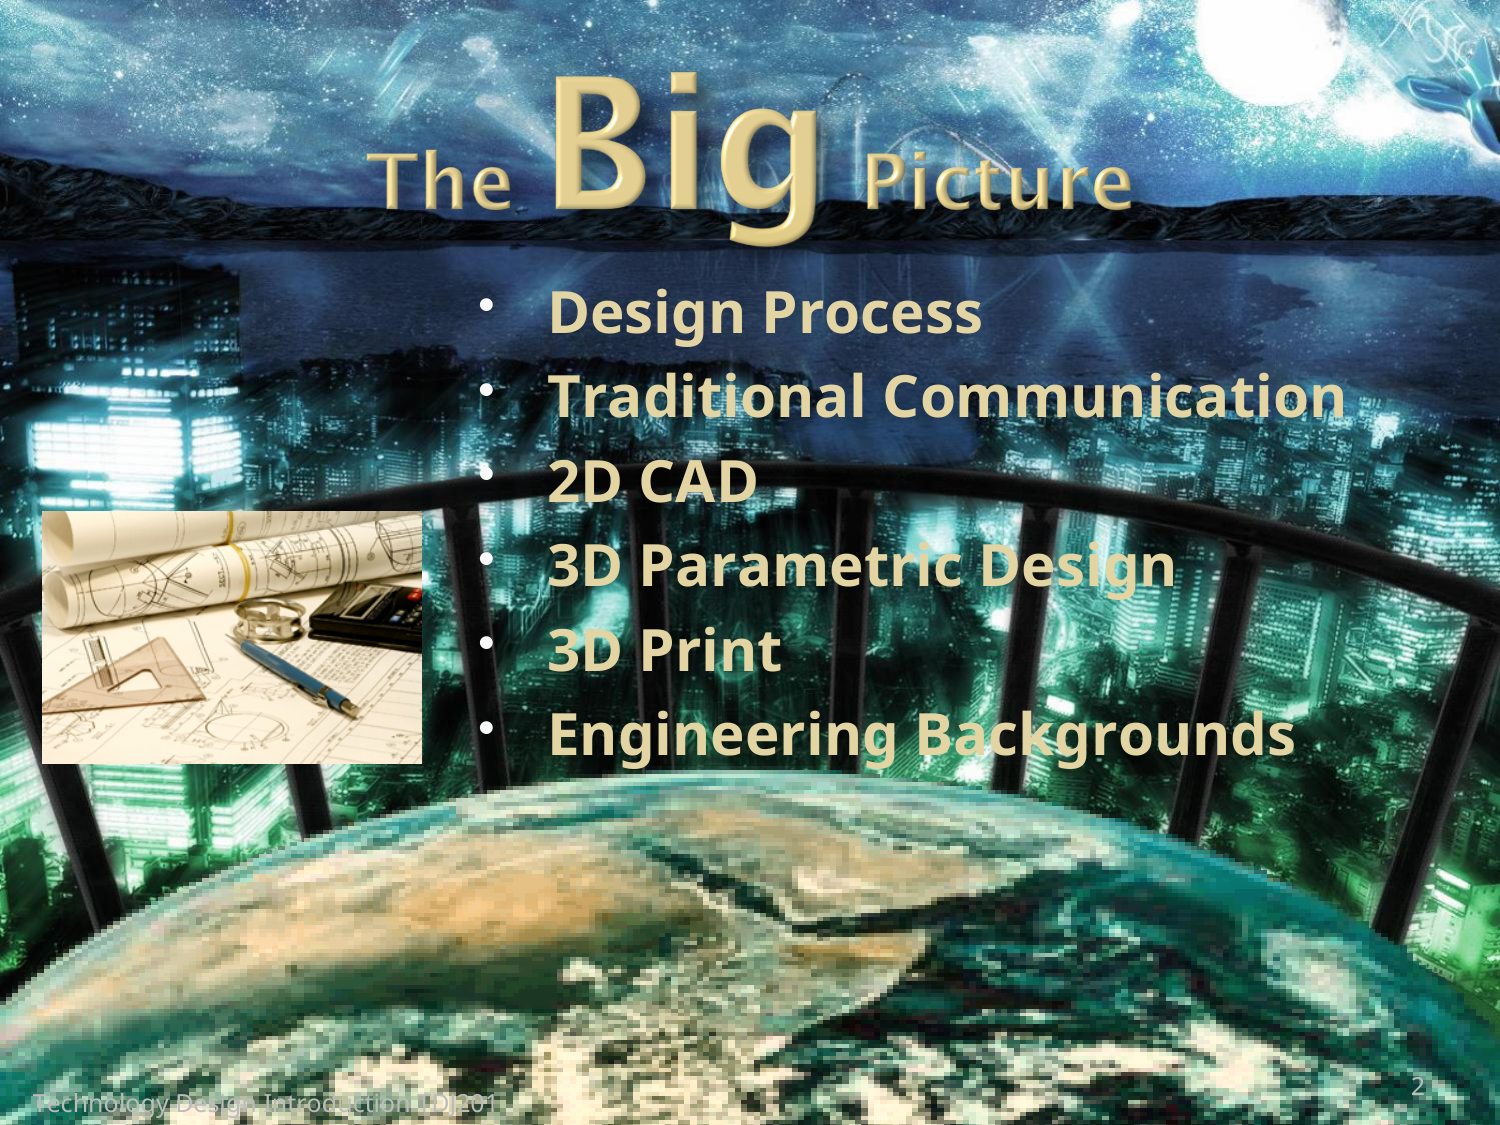

# Design Process
Traditional Communication
2D CAD
3D Parametric Design
3D Print
Engineering Backgrounds
Technology Design Introduction TDJ201